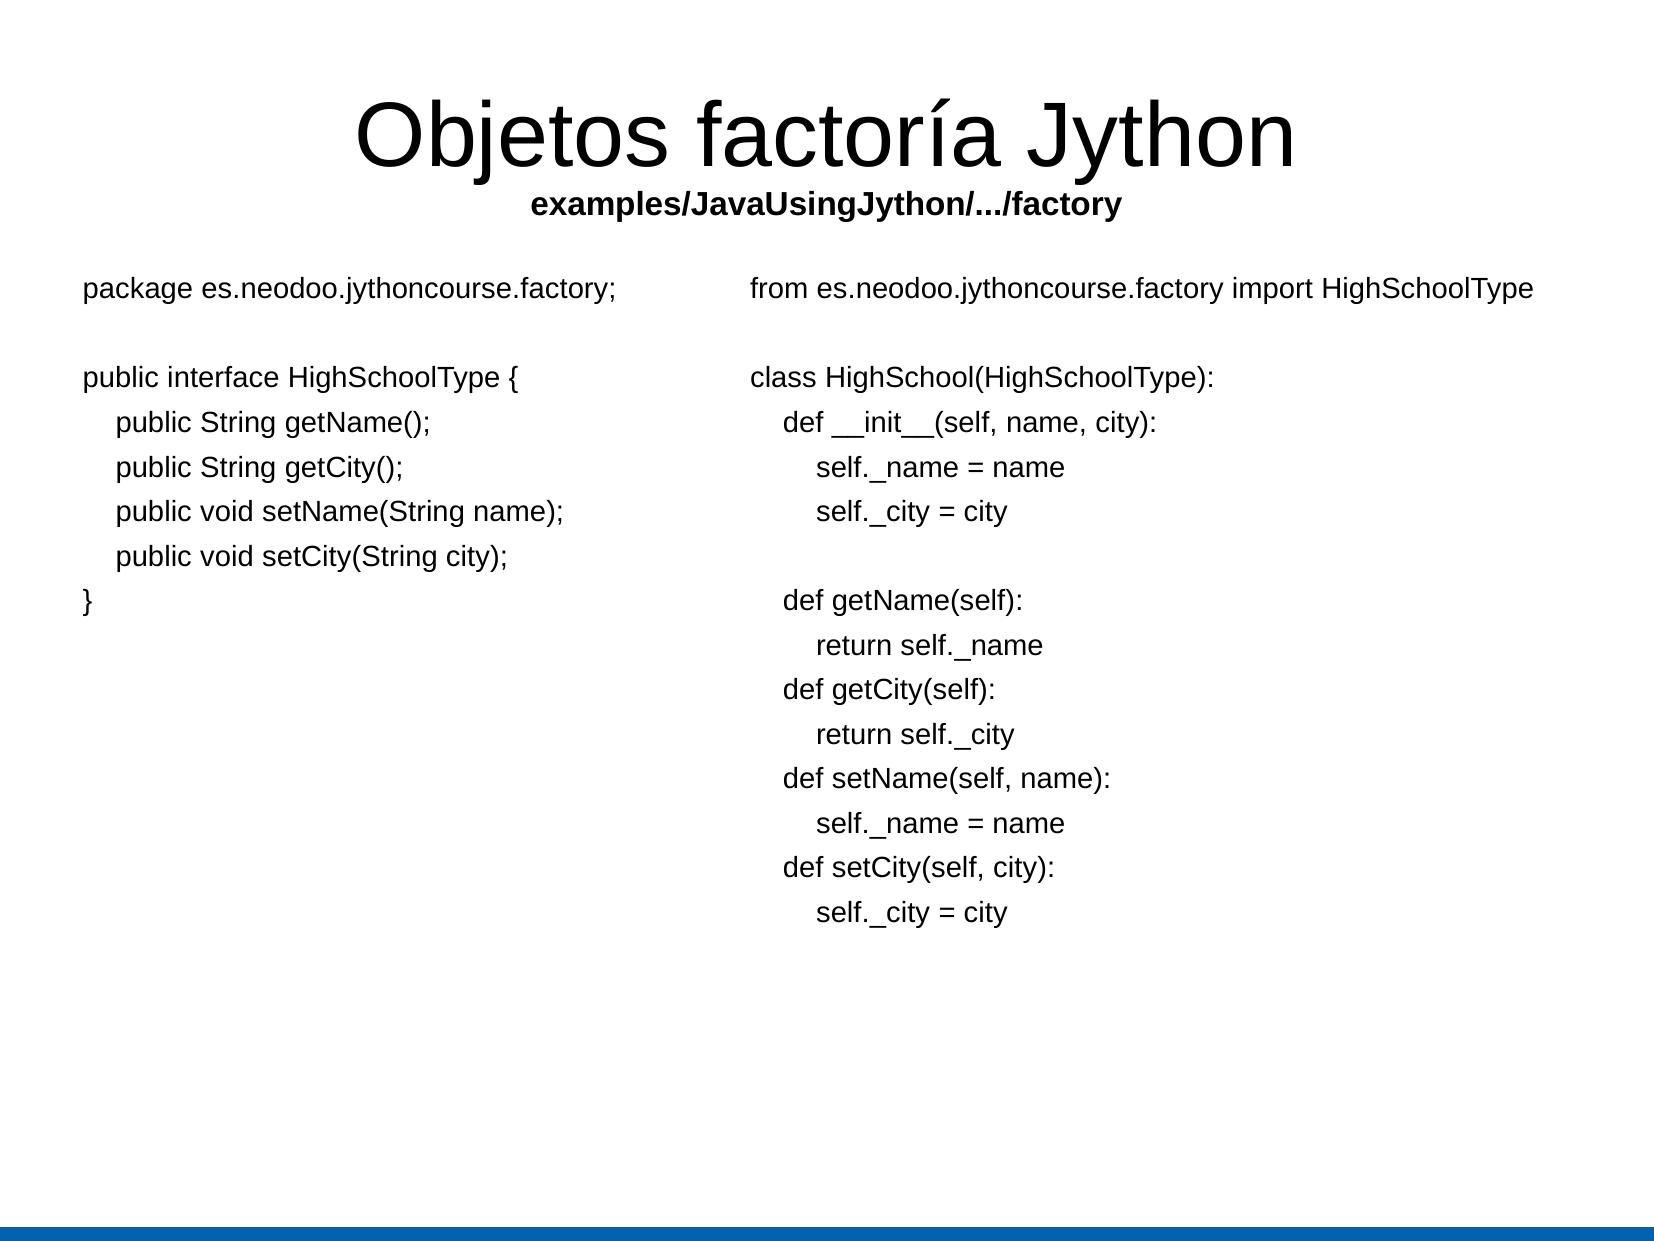

# Objetos factoría Jython examples/JavaUsingJython/.../factory
package es.neodoo.jythoncourse.factory;
public interface HighSchoolType {
 public String getName();
 public String getCity();
 public void setName(String name);
 public void setCity(String city);
}
from es.neodoo.jythoncourse.factory import HighSchoolType
class HighSchool(HighSchoolType):
 def __init__(self, name, city):
 self._name = name
 self._city = city
 def getName(self):
 return self._name
 def getCity(self):
 return self._city
 def setName(self, name):
 self._name = name
 def setCity(self, city):
 self._city = city